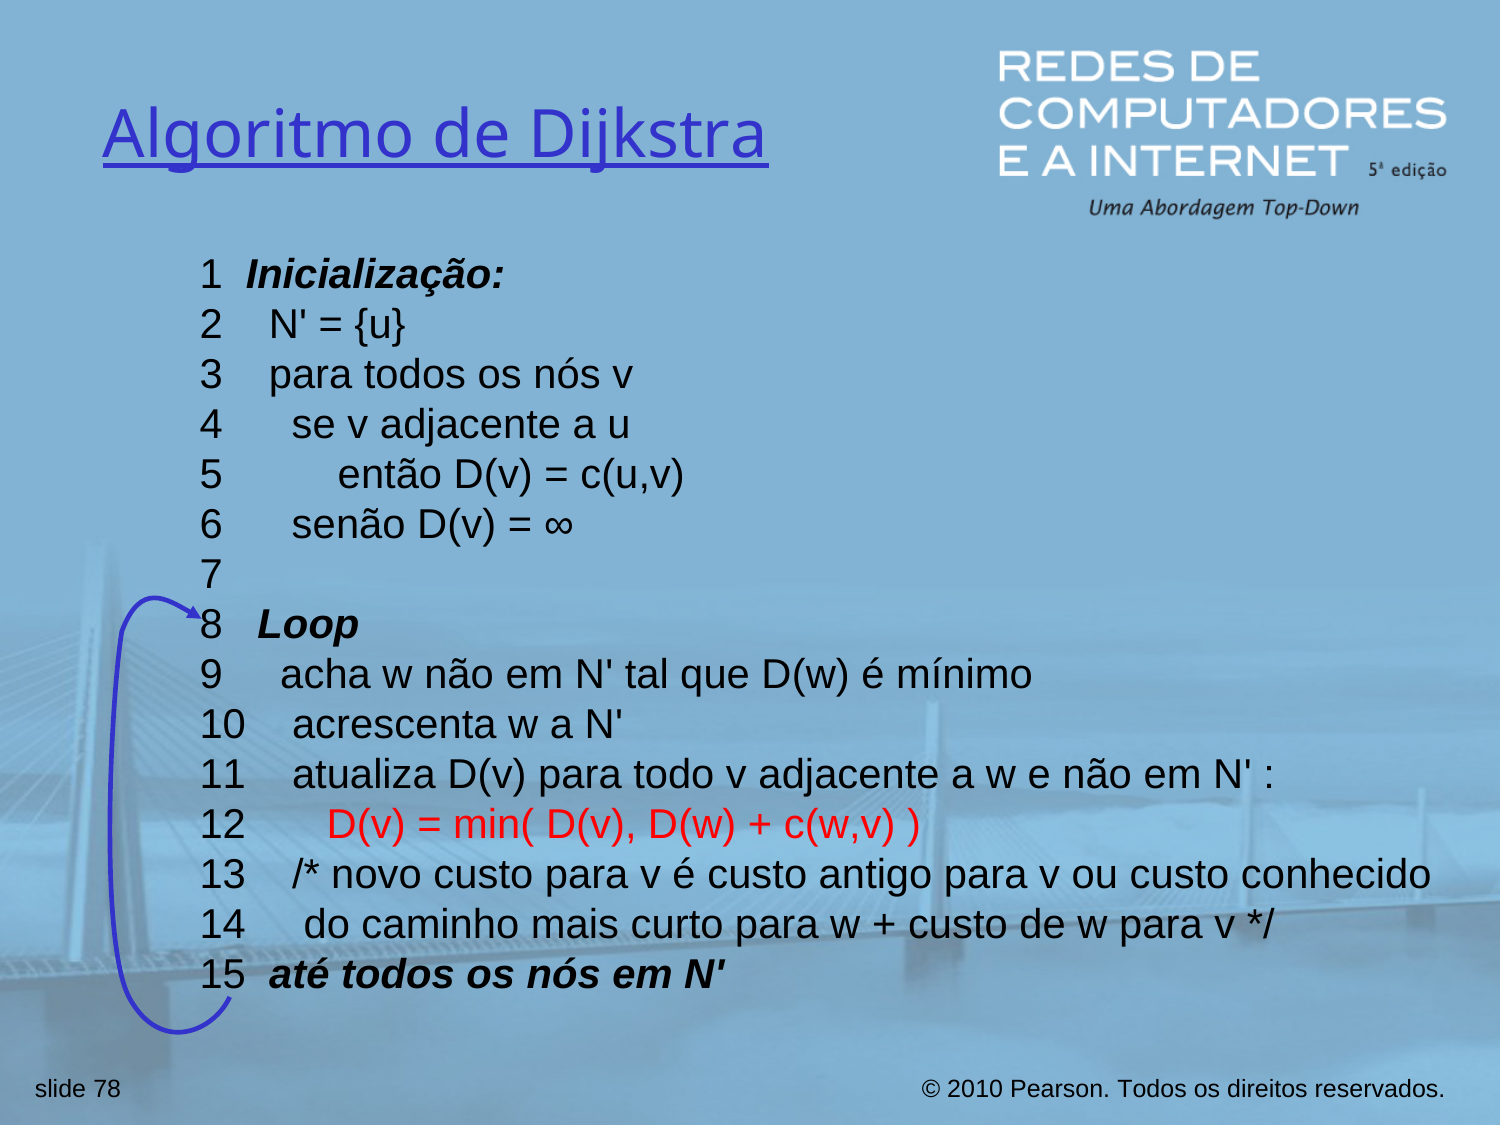

# Algoritmo de Dijkstra
1 Inicialização:
2 N' = {u}
3 para todos os nós v
4 se v adjacente a u
5 então D(v) = c(u,v)
6 senão D(v) = ∞
7
8 Loop
9 acha w não em N' tal que D(w) é mínimo
10 acrescenta w a N'
11 atualiza D(v) para todo v adjacente a w e não em N' :
12 D(v) = min( D(v), D(w) + c(w,v) )
13 /* novo custo para v é custo antigo para v ou custo conhecido
14 do caminho mais curto para w + custo de w para v */
15 até todos os nós em N'